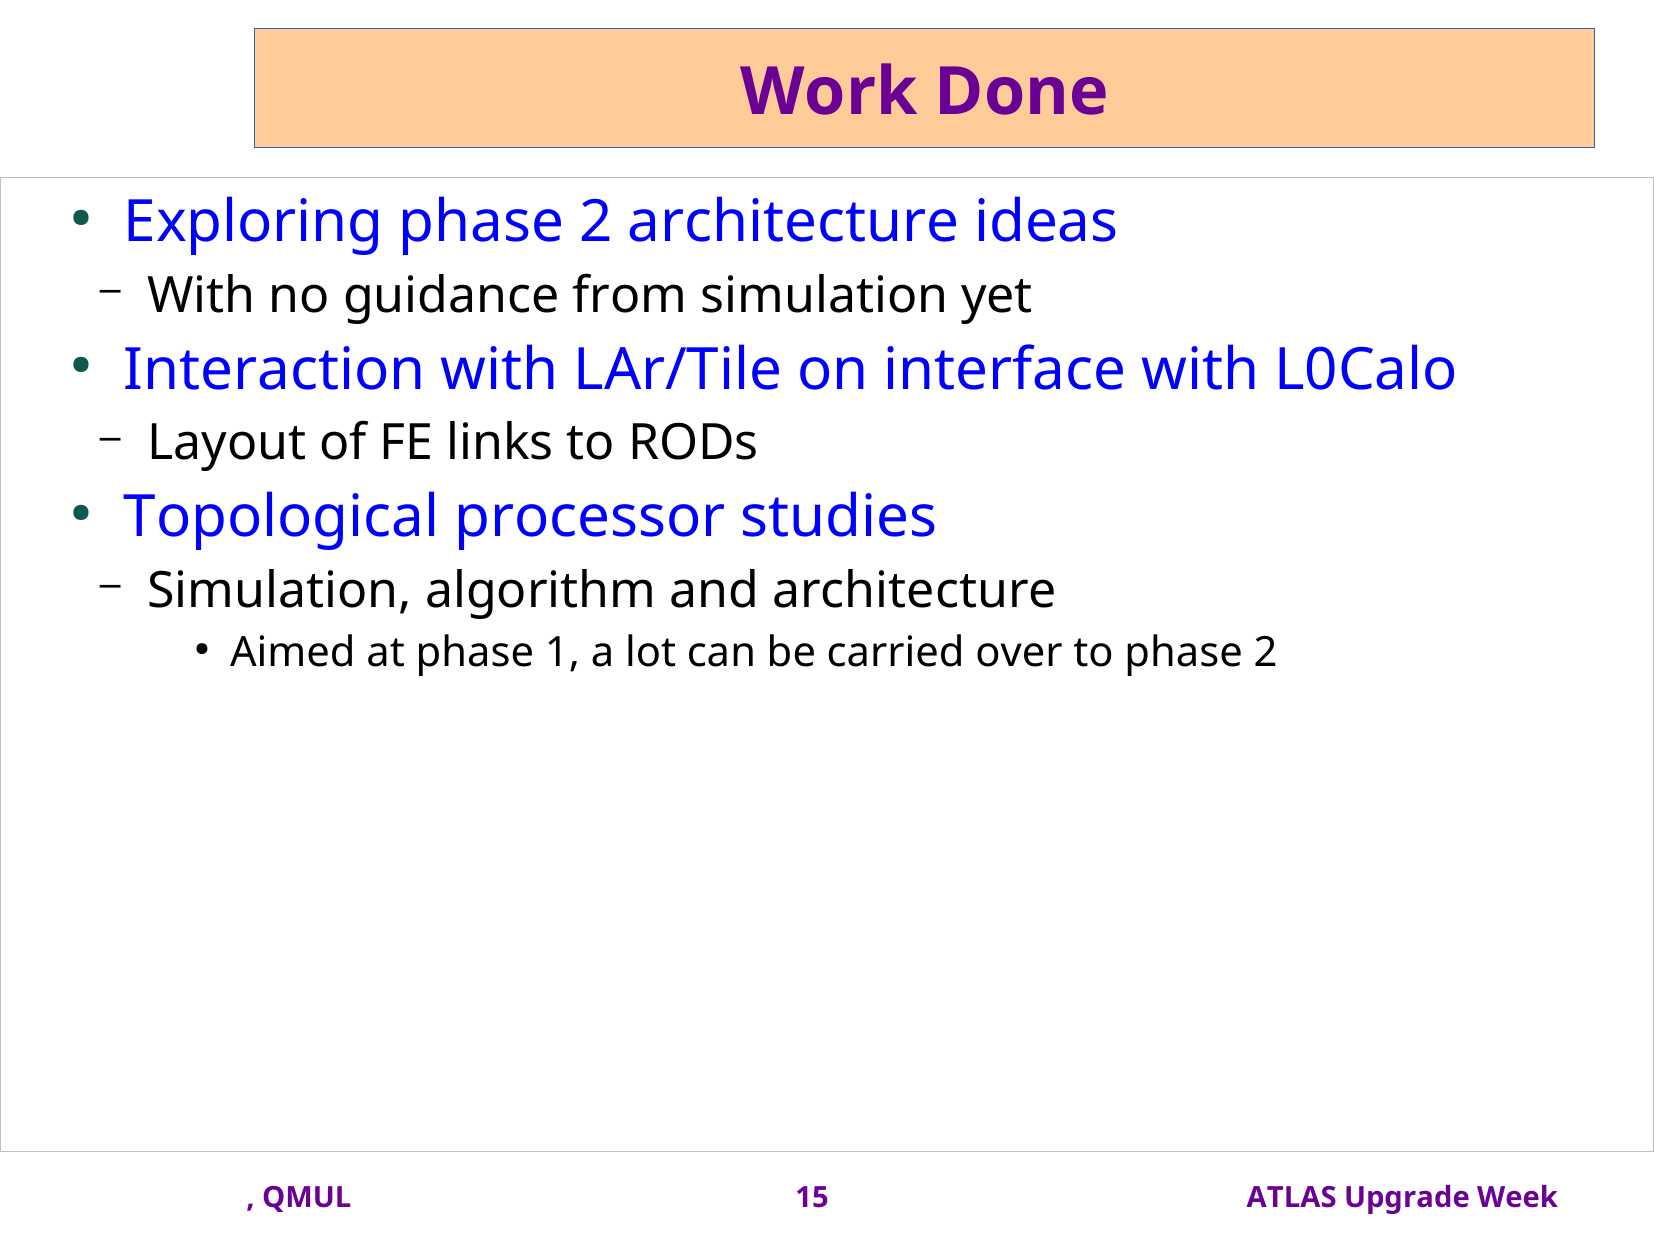

# Work Done
Exploring phase 2 architecture ideas
With no guidance from simulation yet
Interaction with LAr/Tile on interface with L0Calo
Layout of FE links to RODs
Topological processor studies
Simulation, algorithm and architecture
Aimed at phase 1, a lot can be carried over to phase 2